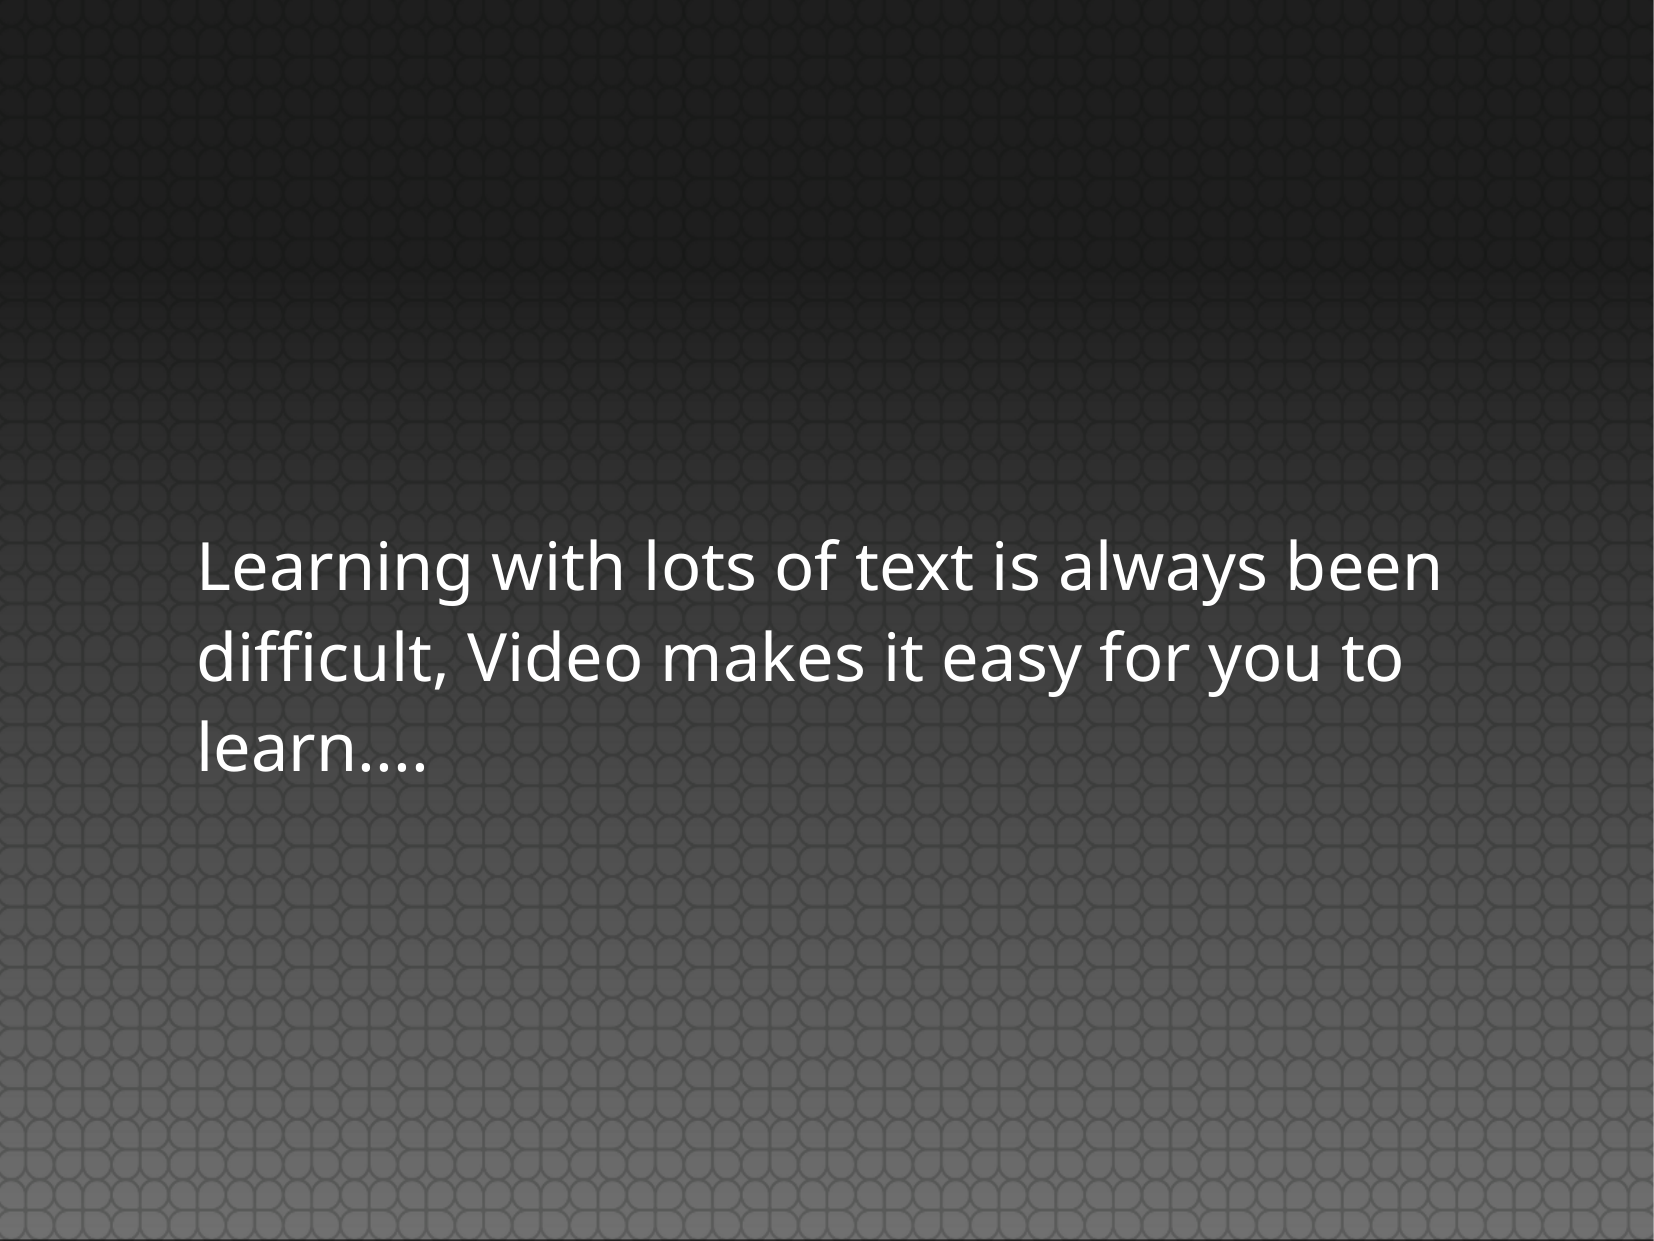

# Learning with lots of text is always been difficult, Video makes it easy for you to learn....